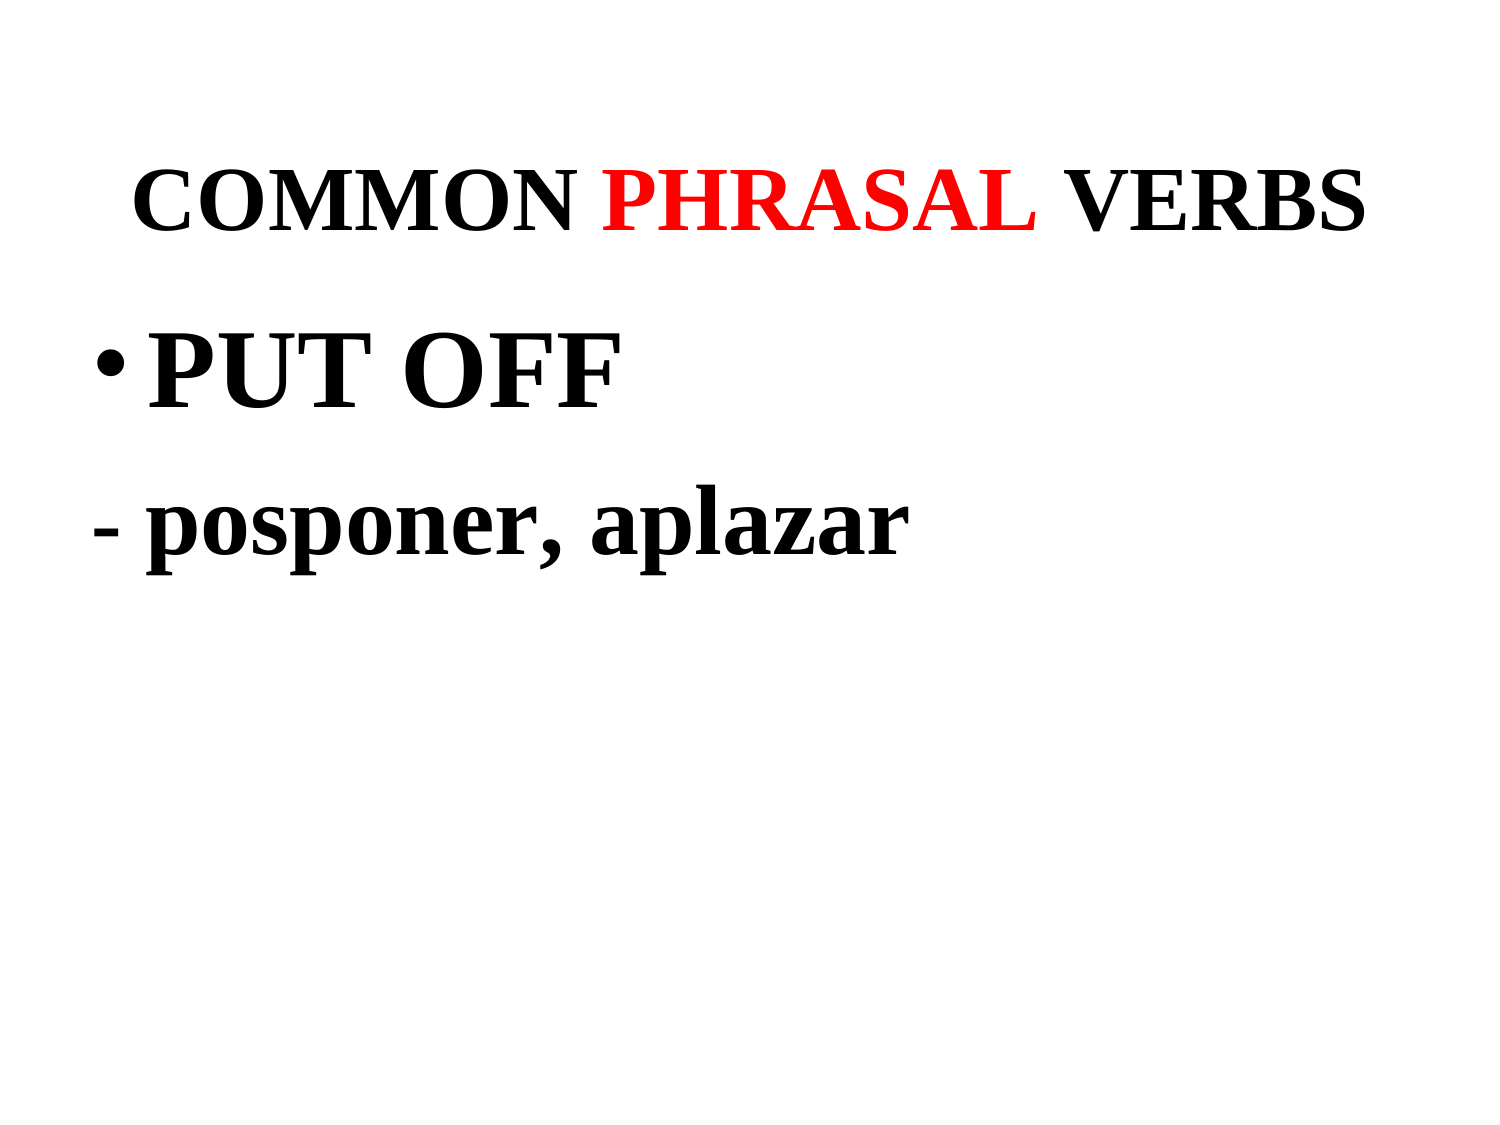

# COMMON PHRASAL VERBS
PUT OFF
- posponer, aplazar